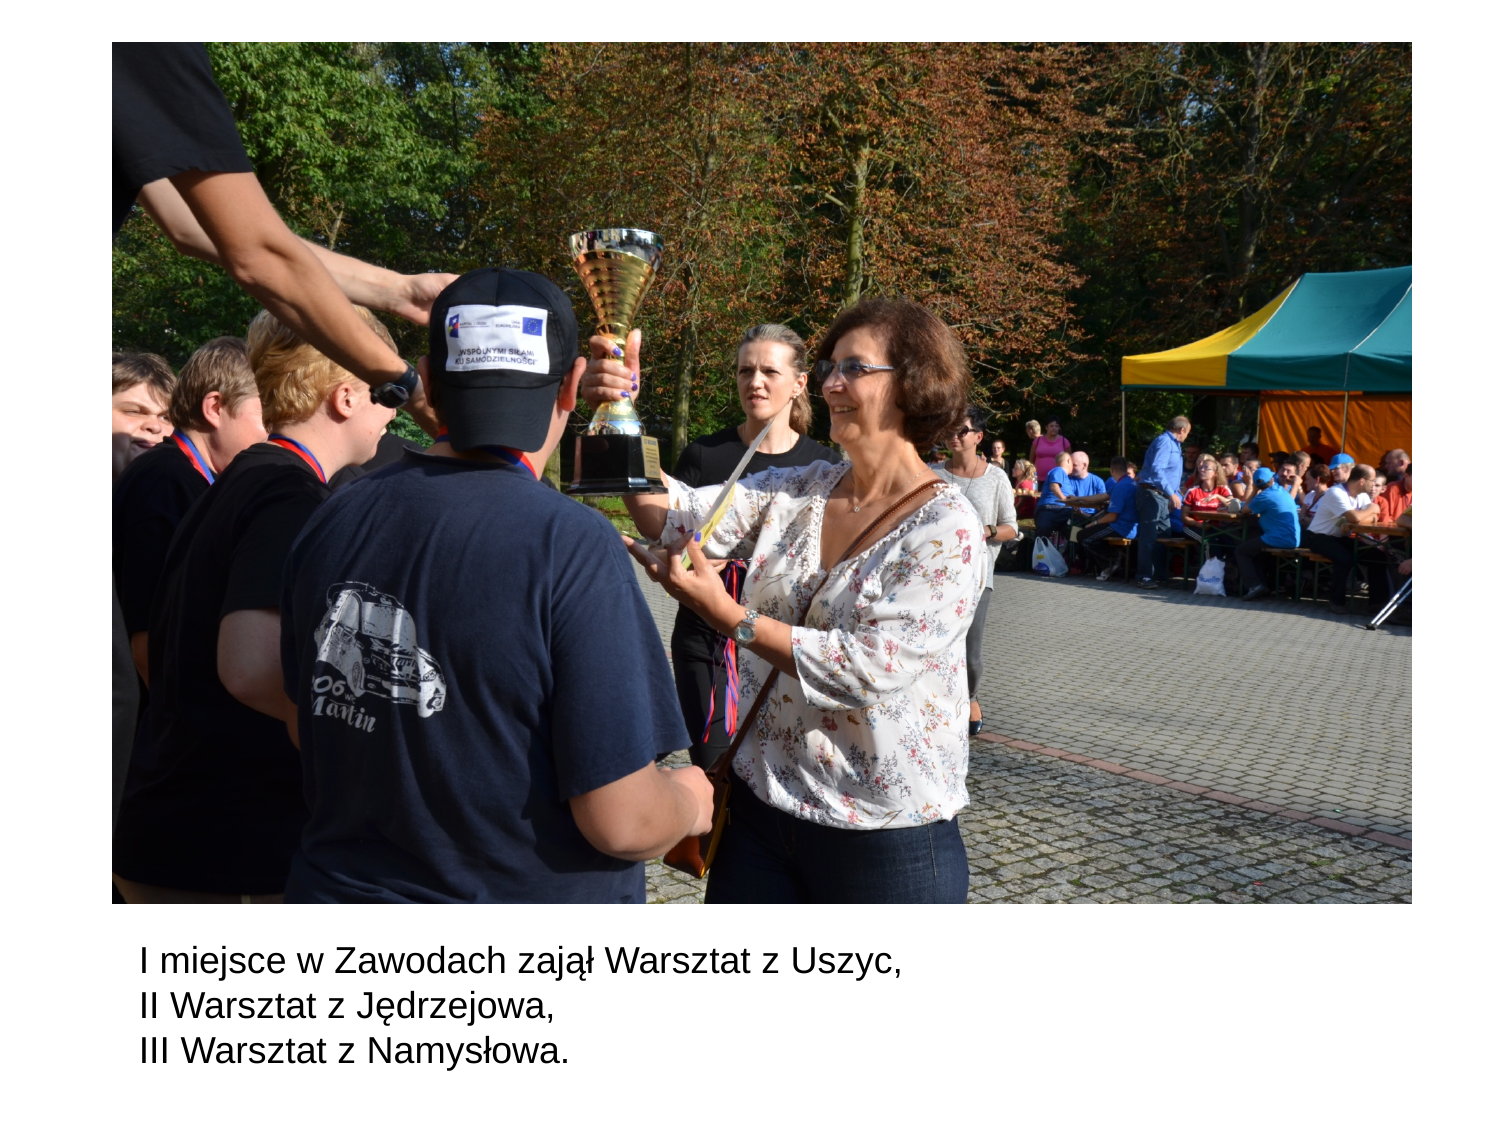

I miejsce w Zawodach zajął Warsztat z Uszyc,
II Warsztat z Jędrzejowa,
III Warsztat z Namysłowa.